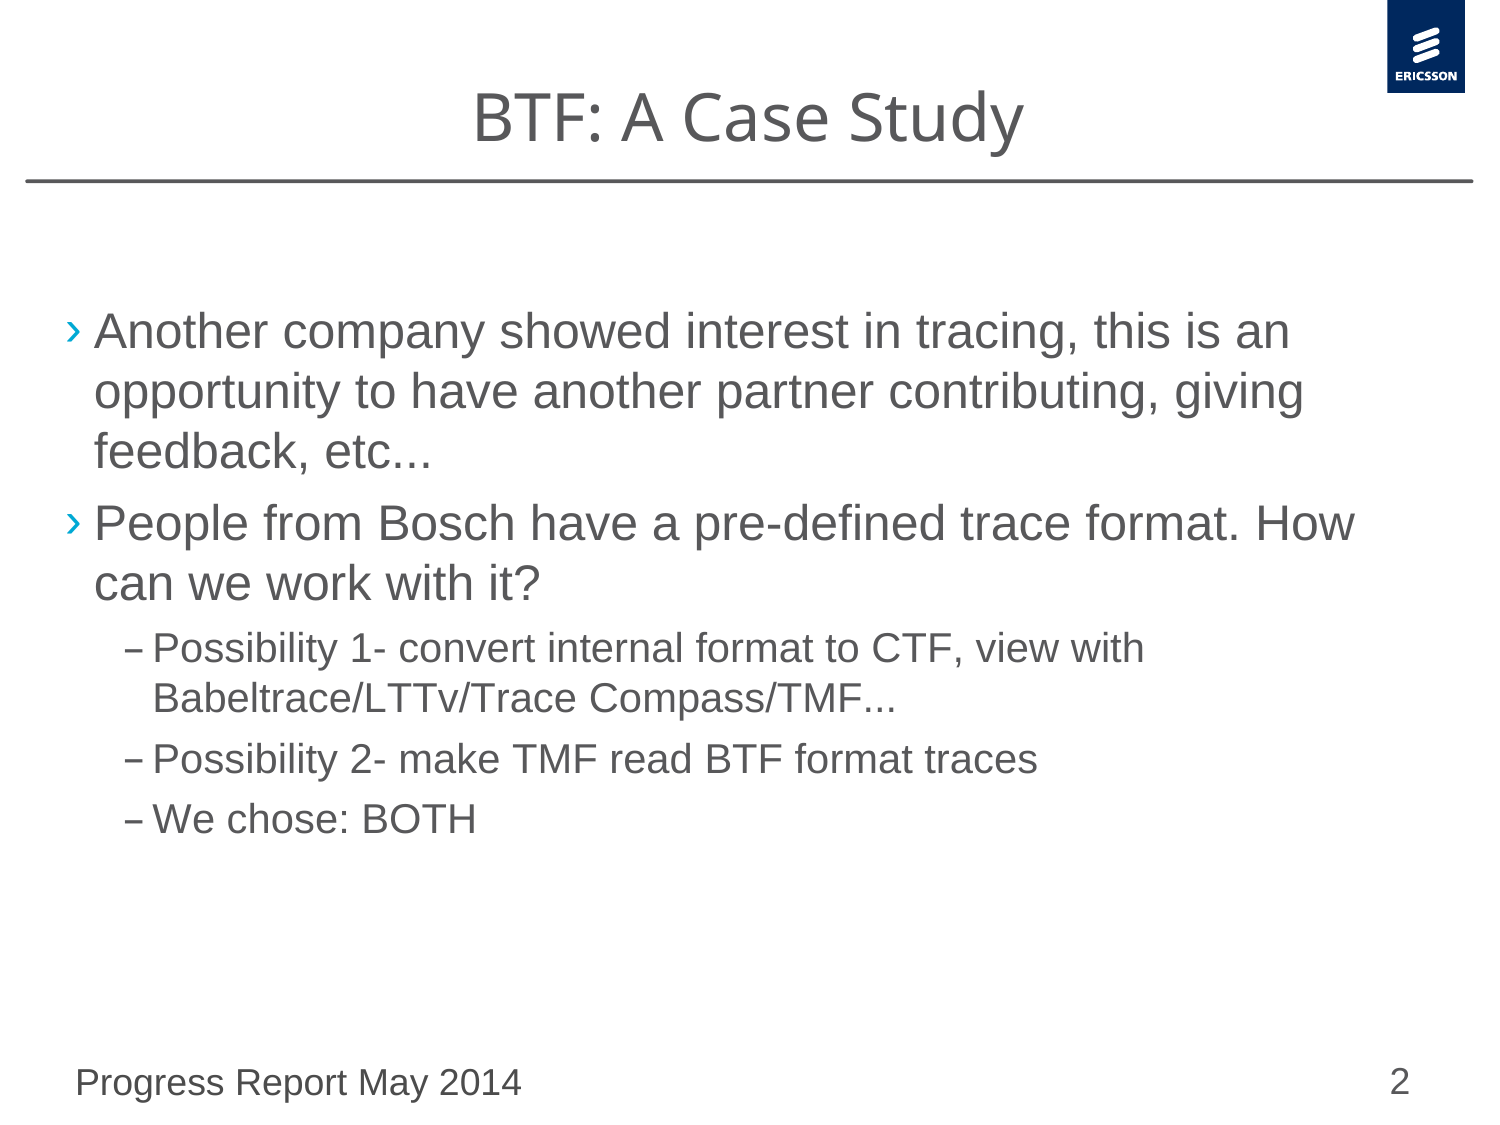

# BTF: A Case Study
Another company showed interest in tracing, this is an opportunity to have another partner contributing, giving feedback, etc...
People from Bosch have a pre-defined trace format. How can we work with it?
Possibility 1- convert internal format to CTF, view with Babeltrace/LTTv/Trace Compass/TMF...
Possibility 2- make TMF read BTF format traces
We chose: BOTH
Progress Report May 2014